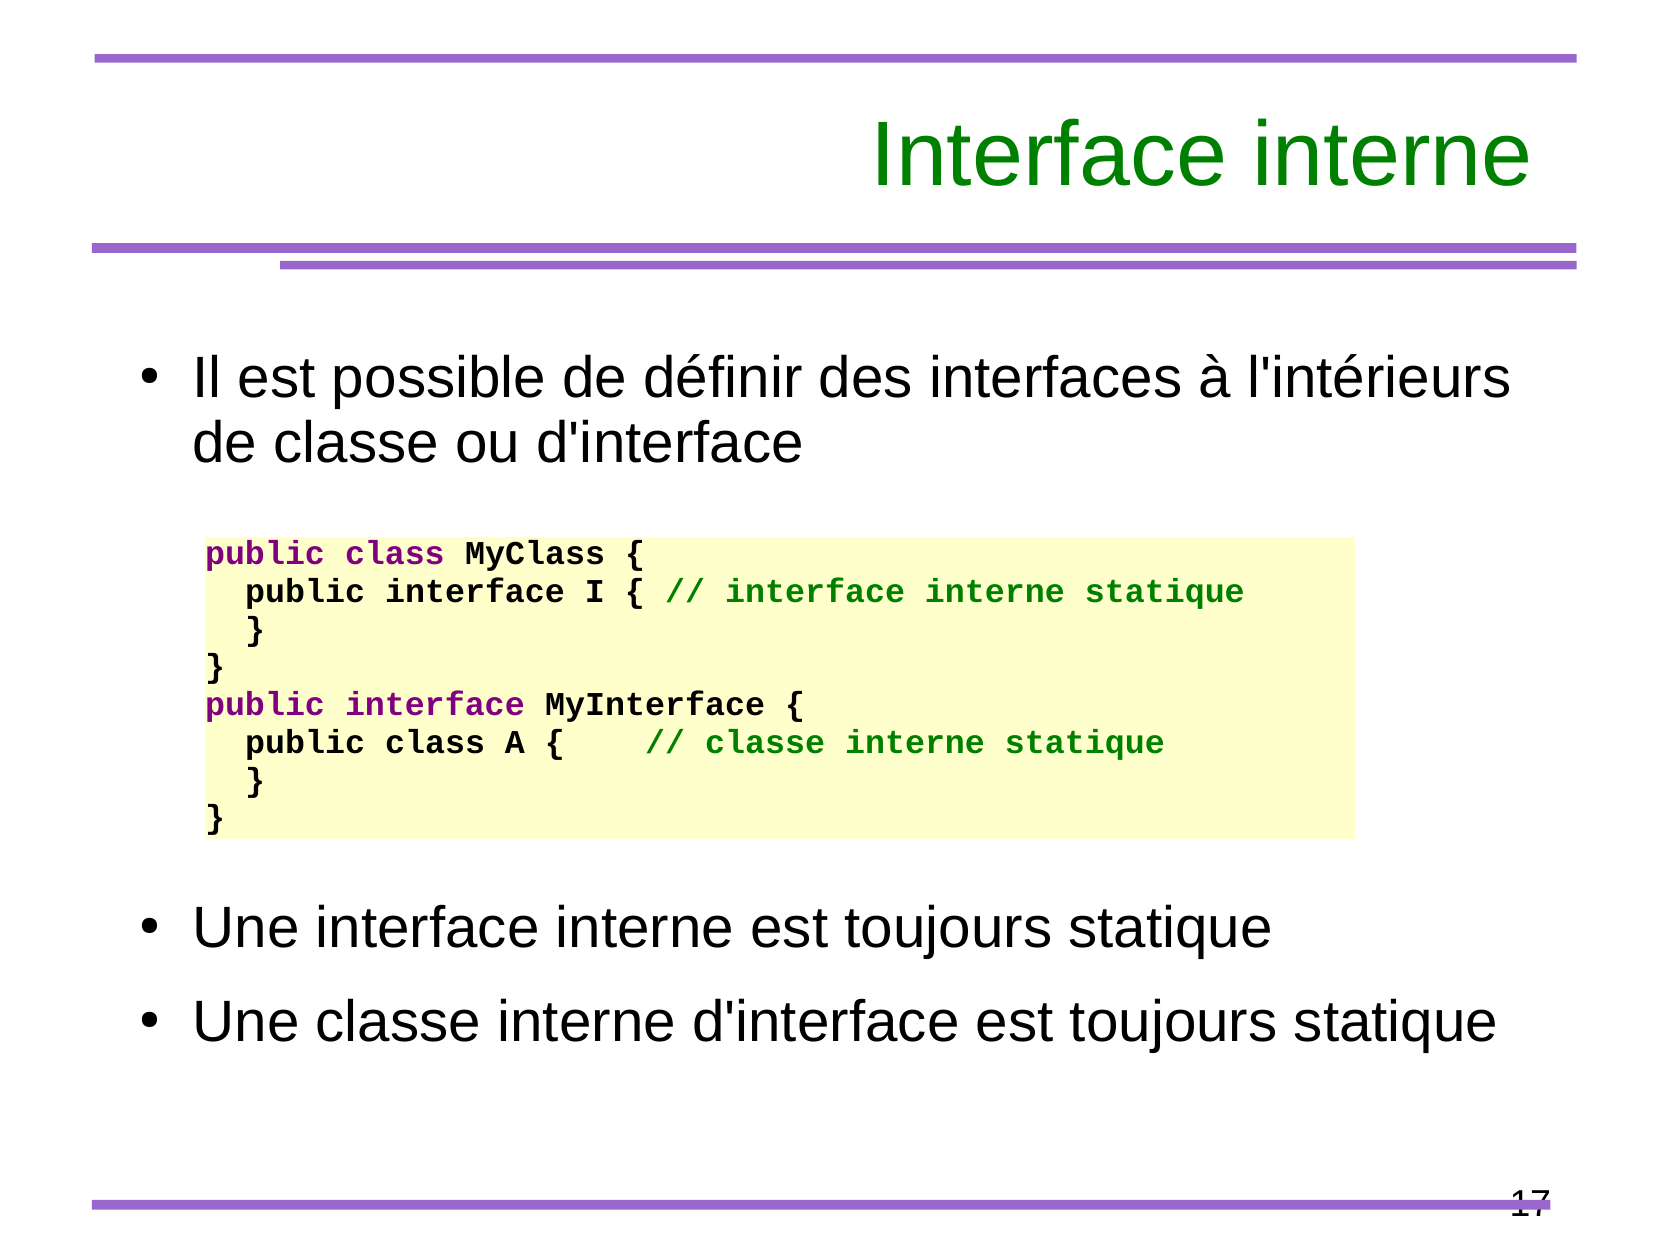

# Interface interne
Il est possible de définir des interfaces à l'intérieurs de classe ou d'interface
Une interface interne est toujours statique
Une classe interne d'interface est toujours statique
public class MyClass {
 public interface I { // interface interne statique
 }
}
public interface MyInterface {
 public class A { // classe interne statique
 }
}